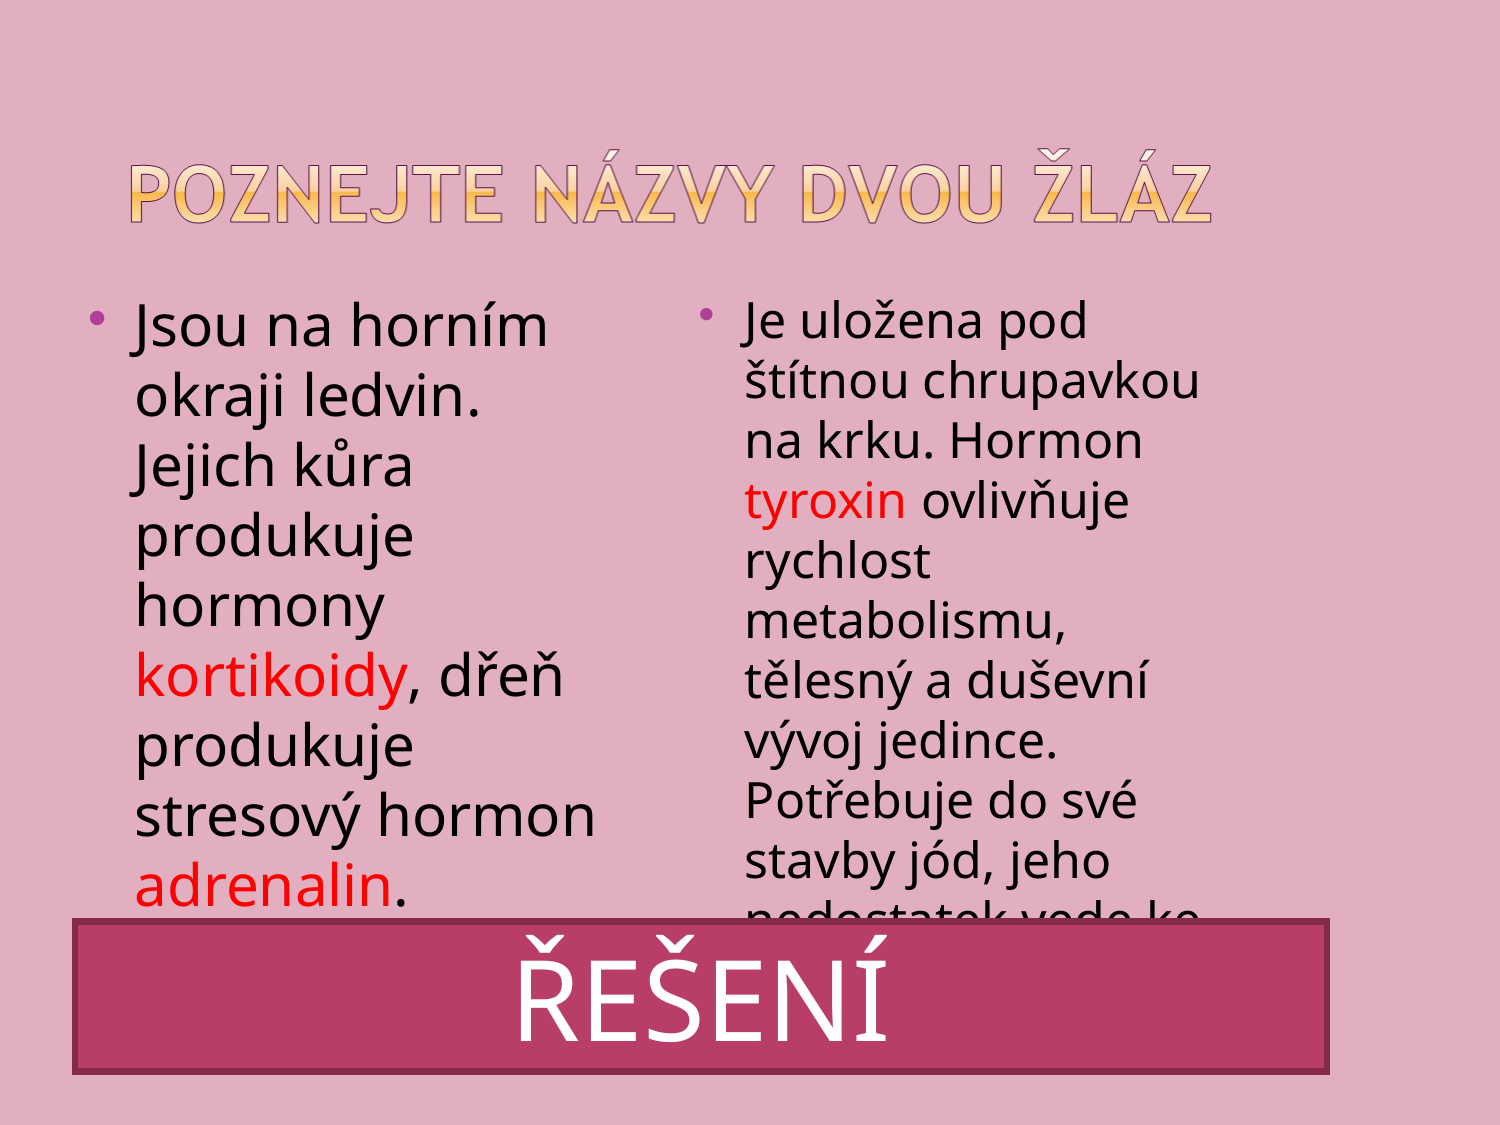

Jsou na horním okraji ledvin. Jejich kůra produkuje hormony kortikoidy, dřeň produkuje stresový hormon adrenalin.
Je uložena pod štítnou chrupavkou na krku. Hormon tyroxin ovlivňuje rychlost metabolismu, tělesný a duševní vývoj jedince. Potřebuje do své stavby jód, jeho nedostatek vede ke struma (vole).
ŘEŠENÍ
# NADLEDVINY
ŠTÍTNÁ ŽLÁZA